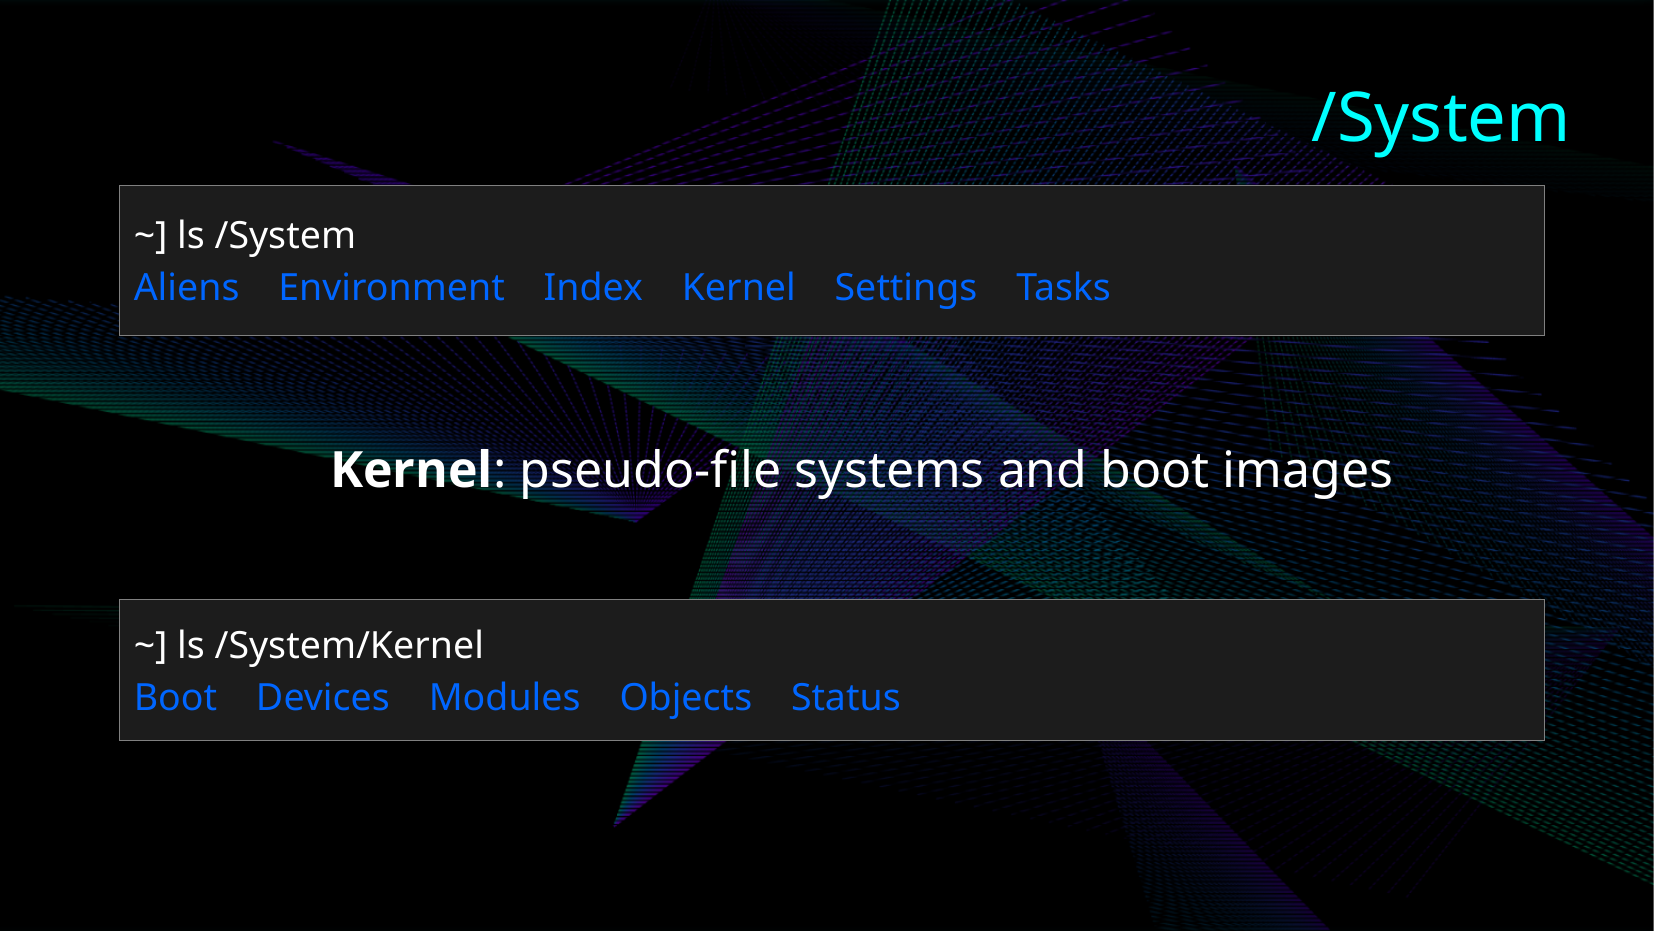

# /System
~] ls /System
Aliens Environment Index Kernel Settings Tasks
Kernel: pseudo-file systems and boot images
~] ls /System/Kernel
Boot Devices Modules Objects Status